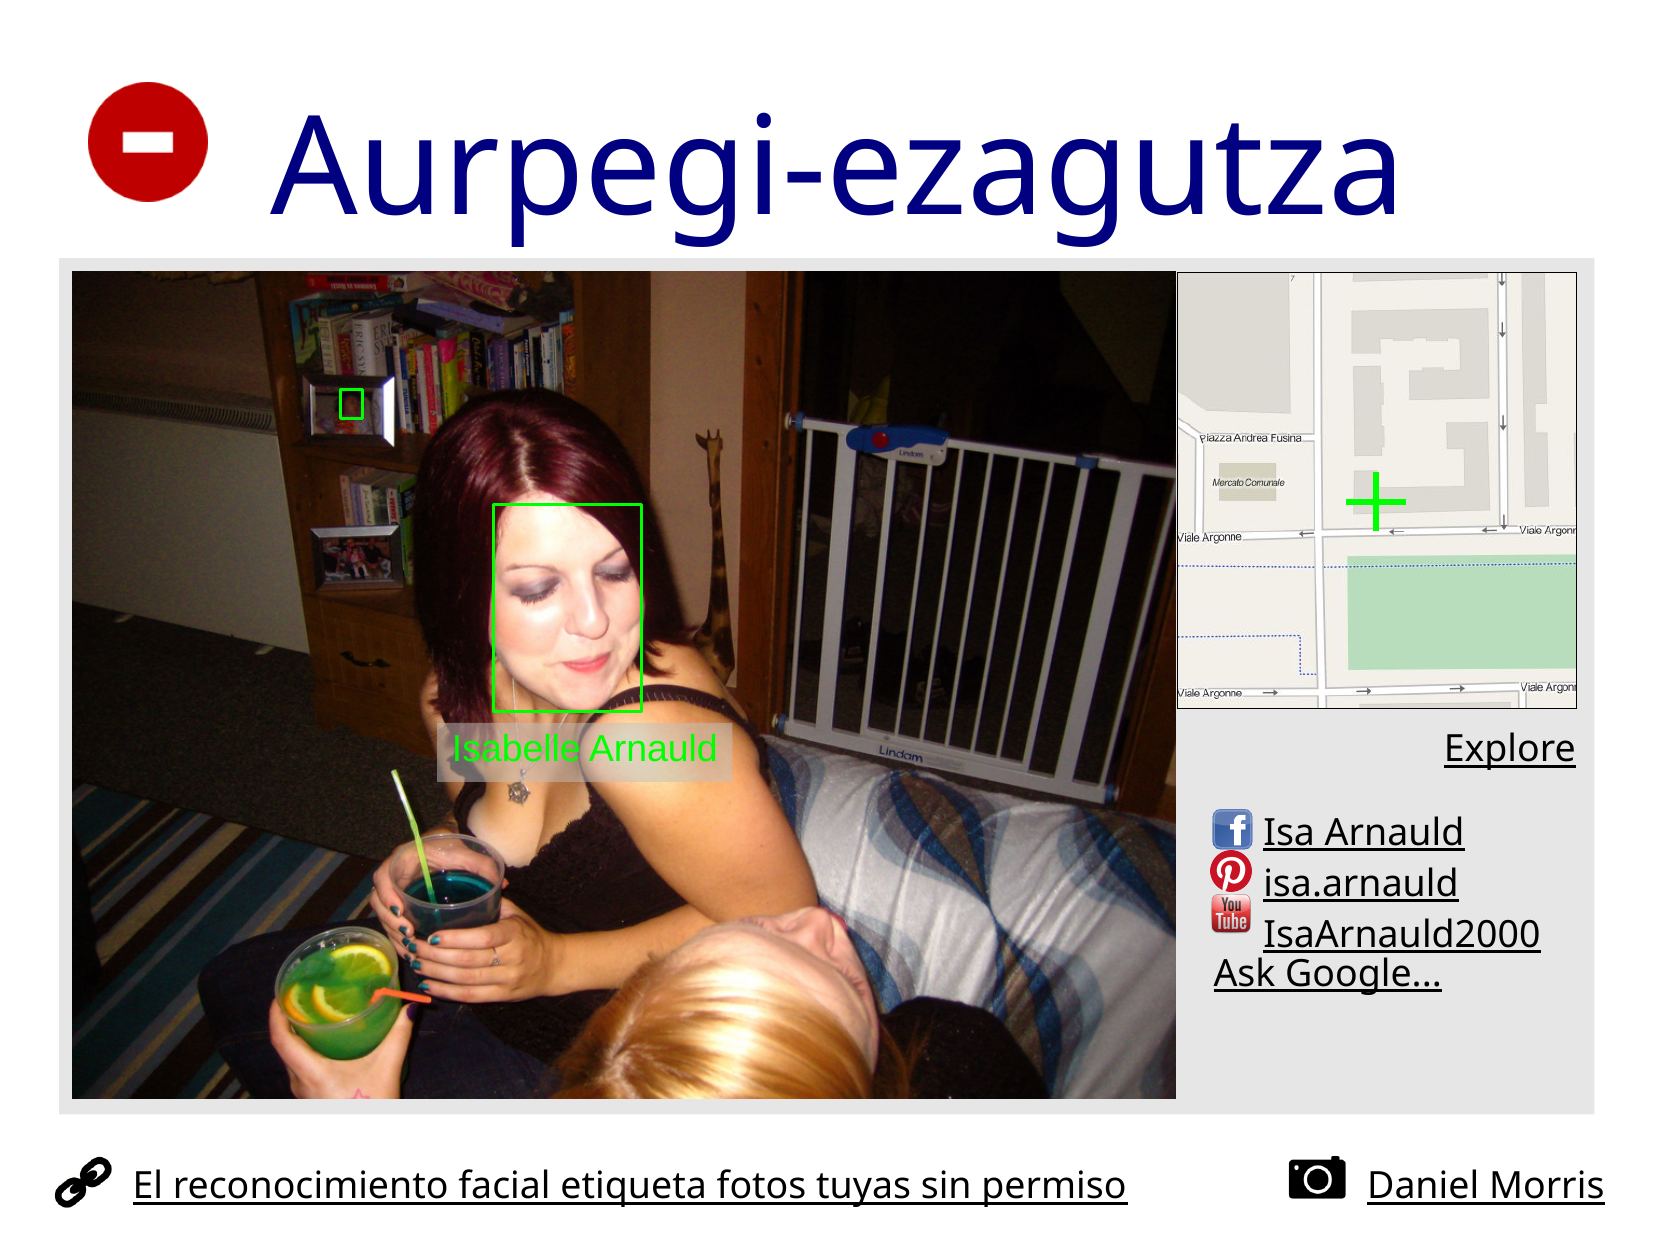

Aurpegi-ezagutza
Explore
Isabelle Arnauld
Isa Arnauld
isa.arnauld
IsaArnauld2000
Ask Google...
El reconocimiento facial etiqueta fotos tuyas sin permiso
Daniel Morris